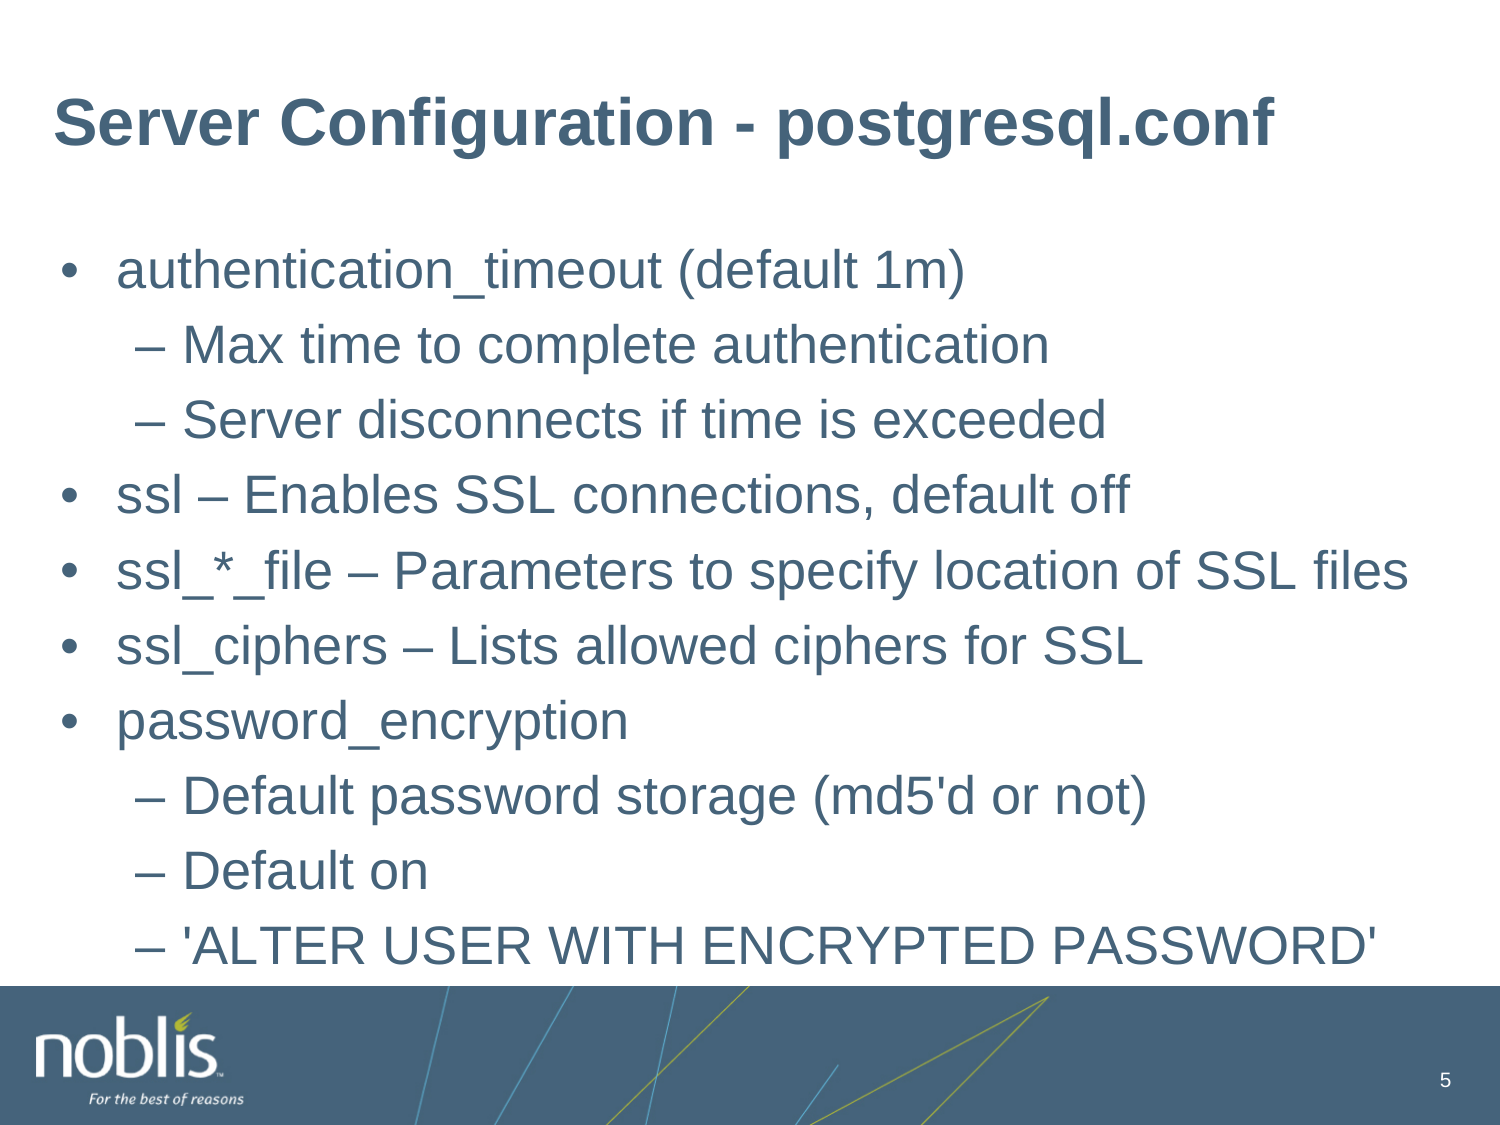

# Server Configuration - postgresql.conf
authentication_timeout (default 1m)
Max time to complete authentication
Server disconnects if time is exceeded
ssl – Enables SSL connections, default off
ssl_*_file – Parameters to specify location of SSL files
ssl_ciphers – Lists allowed ciphers for SSL
password_encryption
Default password storage (md5'd or not)
Default on
'ALTER USER WITH ENCRYPTED PASSWORD'